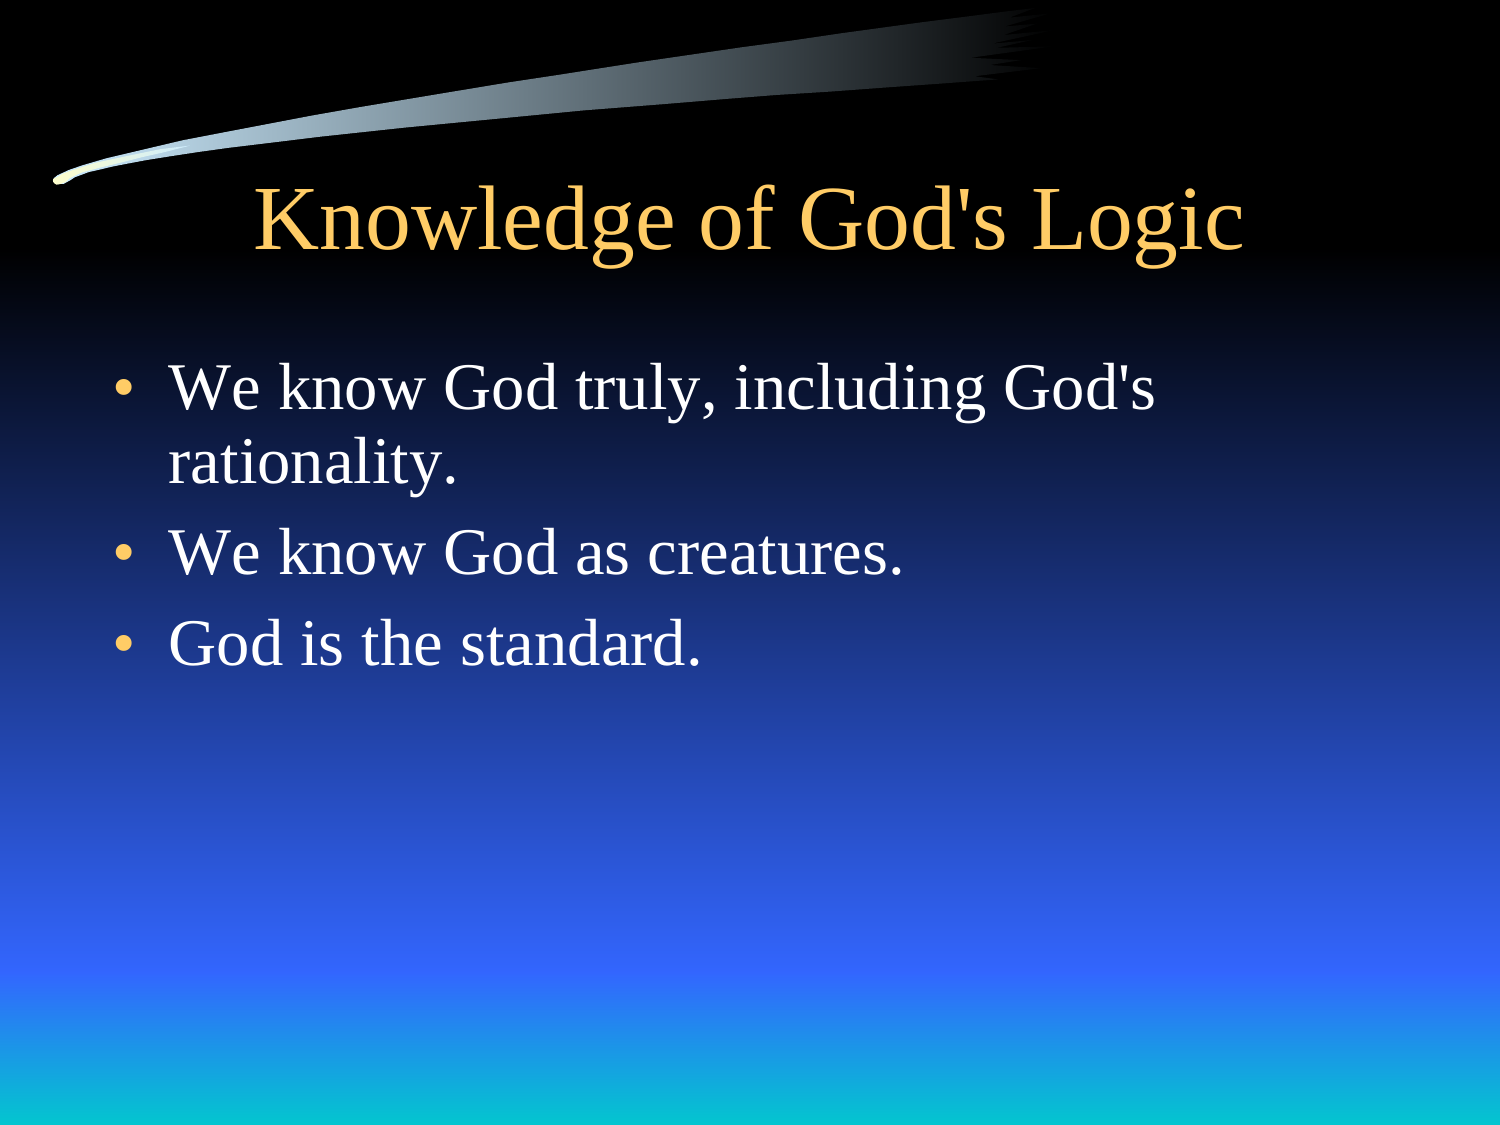

# Knowledge of God's Logic
We know God truly, including God's rationality.
We know God as creatures.
God is the standard.